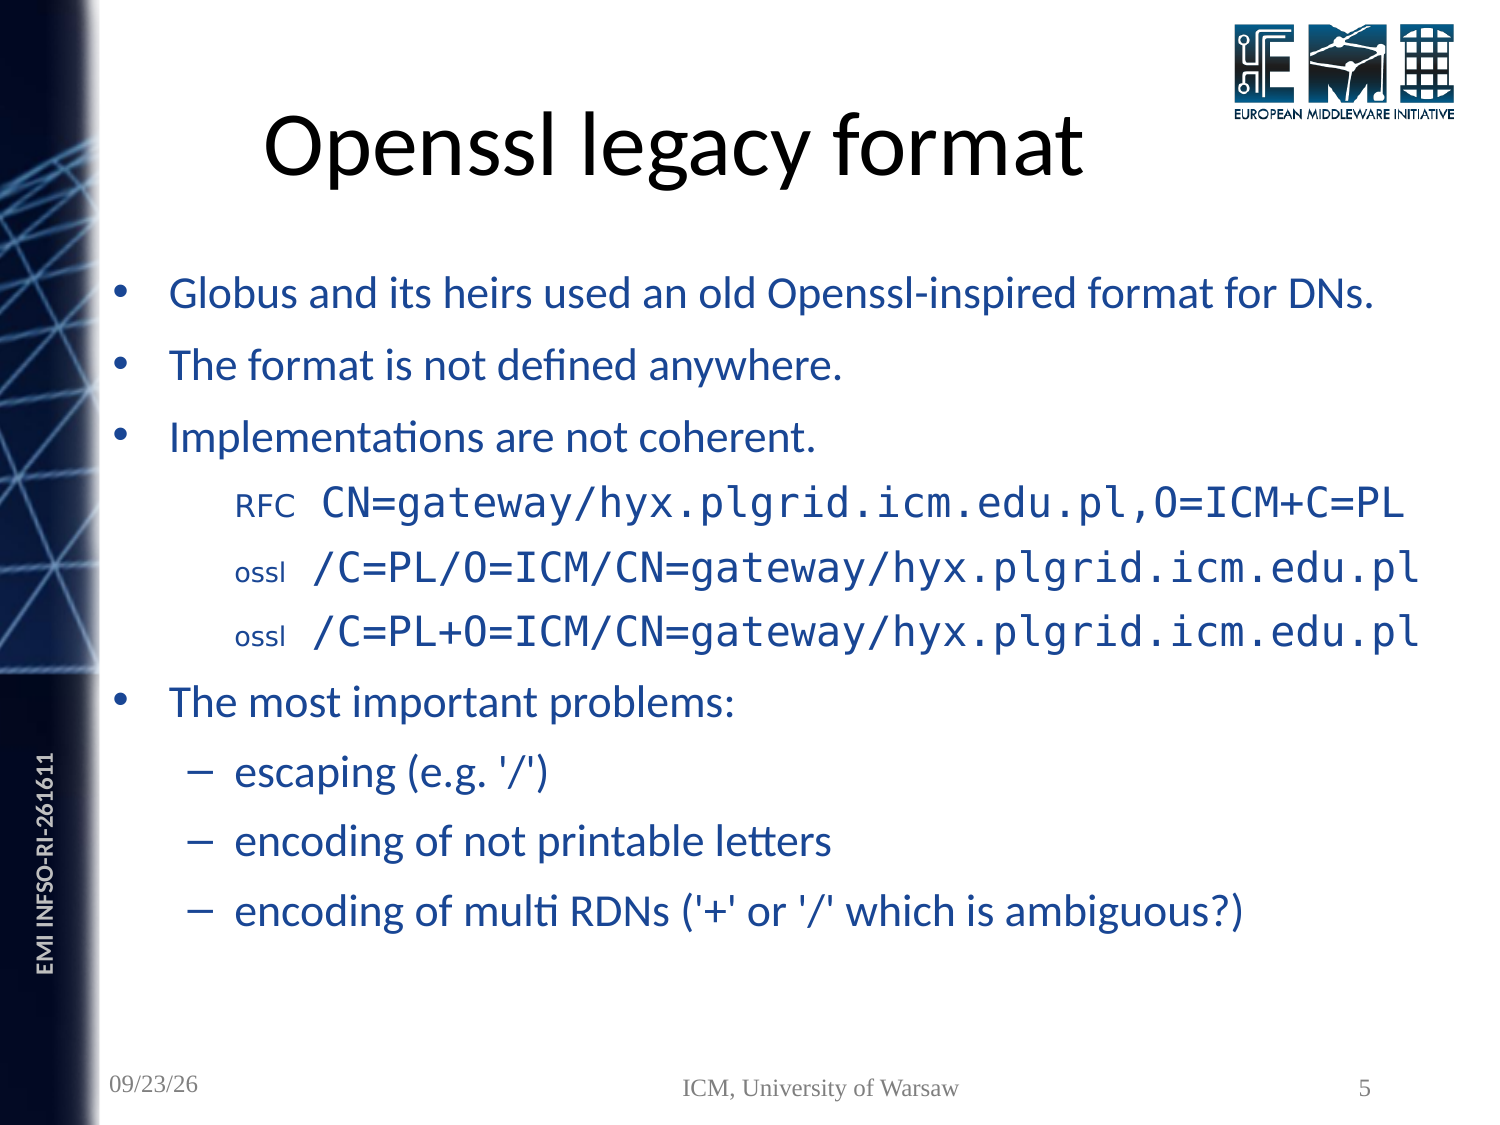

# Openssl legacy format
Globus and its heirs used an old Openssl-inspired format for DNs.
The format is not defined anywhere.
Implementations are not coherent.
RFC CN=gateway/hyx.plgrid.icm.edu.pl,O=ICM+C=PL
ossl /C=PL/O=ICM/CN=gateway/hyx.plgrid.icm.edu.pl
ossl /C=PL+O=ICM/CN=gateway/hyx.plgrid.icm.edu.pl
The most important problems:
escaping (e.g. '/')
encoding of not printable letters
encoding of multi RDNs ('+' or '/' which is ambiguous?)
5